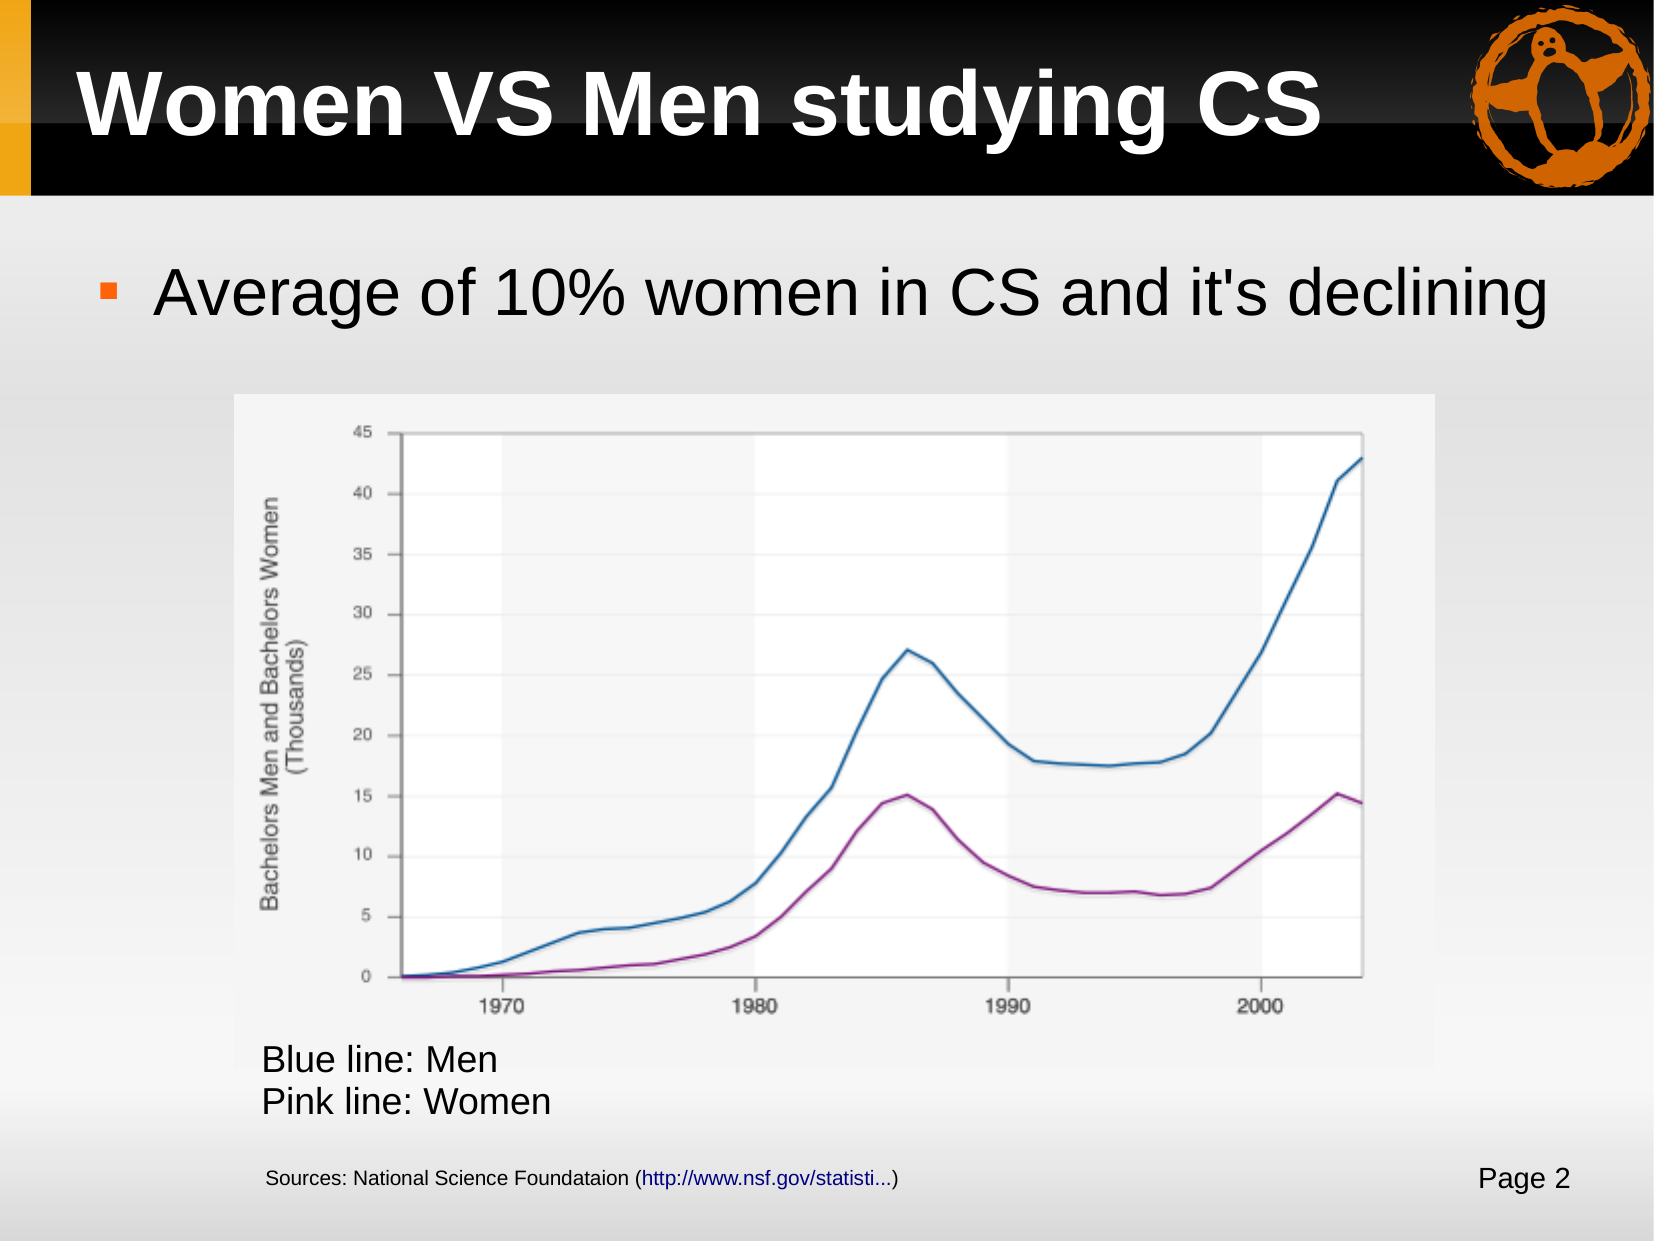

# Women VS Men studying CS
Average of 10% women in CS and it's declining
Blue line: Men
Pink line: Women
2
Sources: National Science Foundataion (http://www.nsf.gov/statisti...)